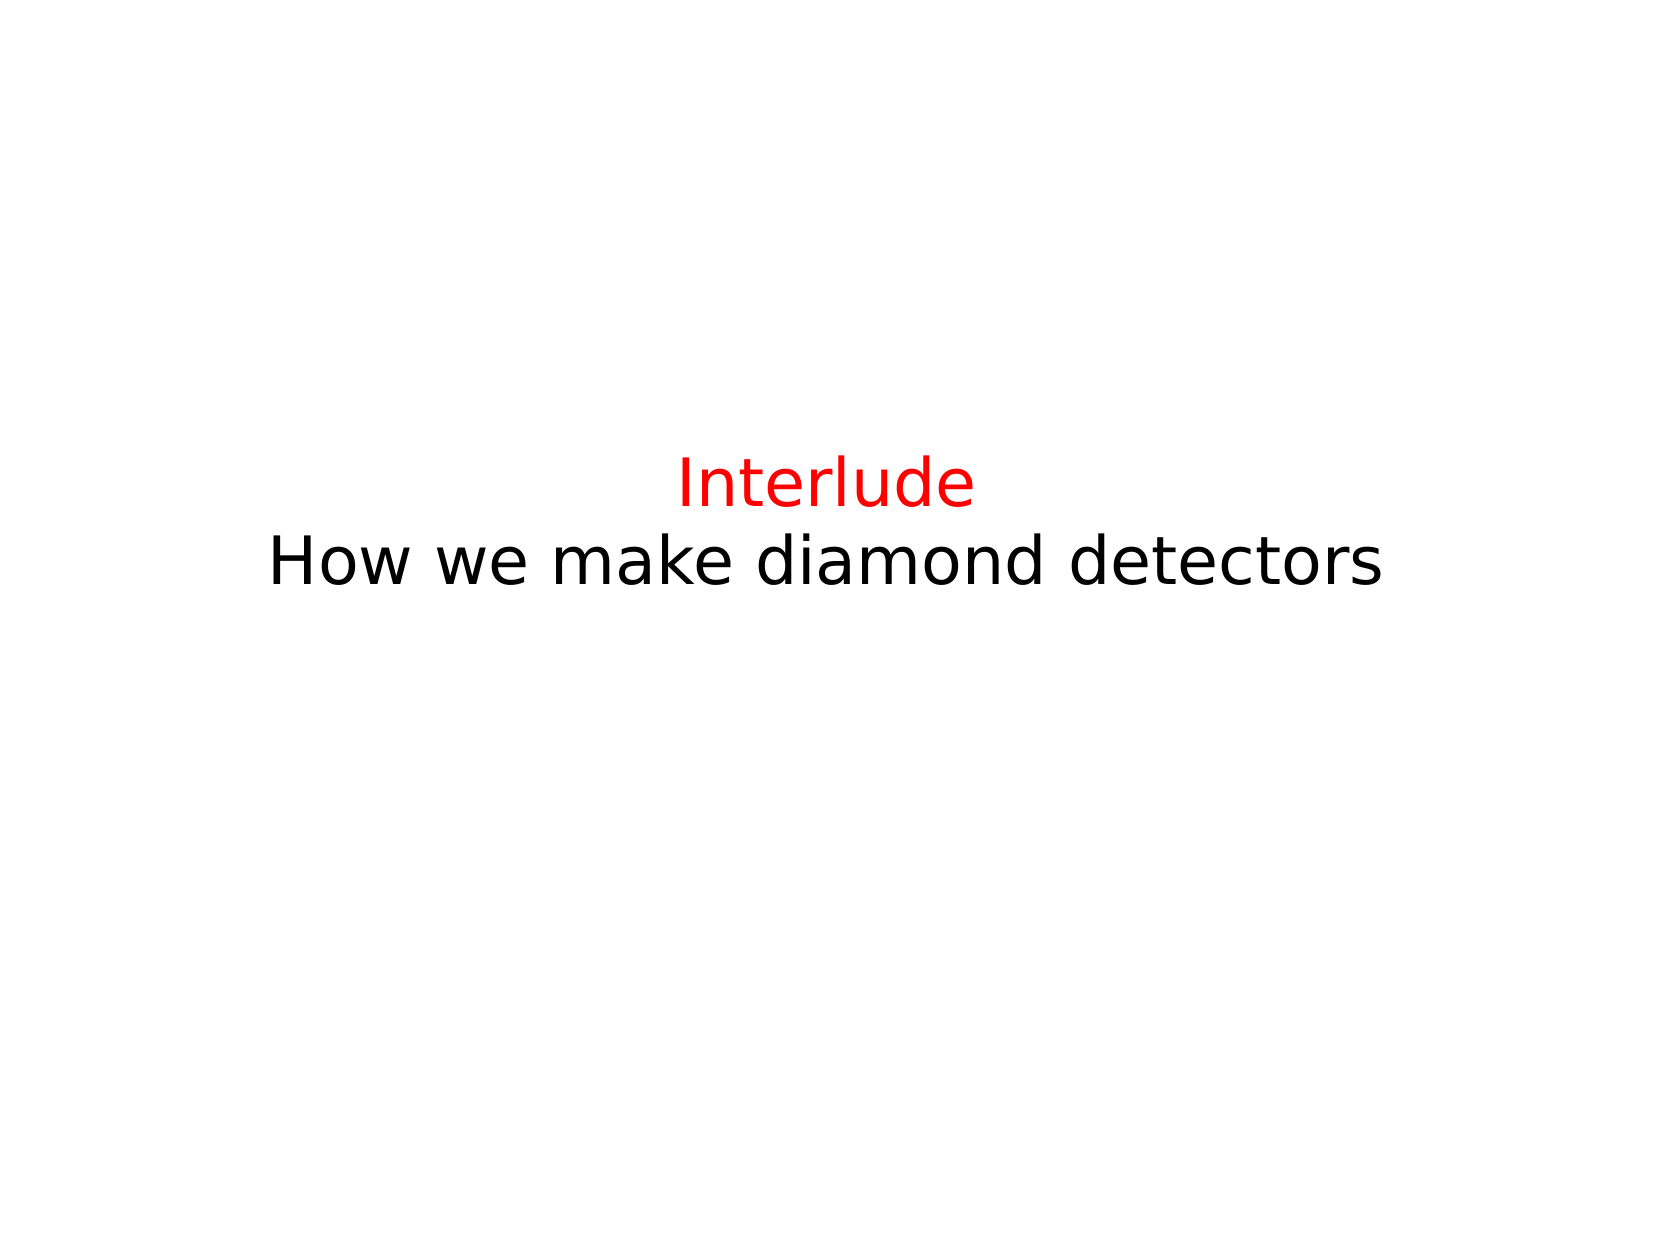

# Interlude
How we make diamond detectors